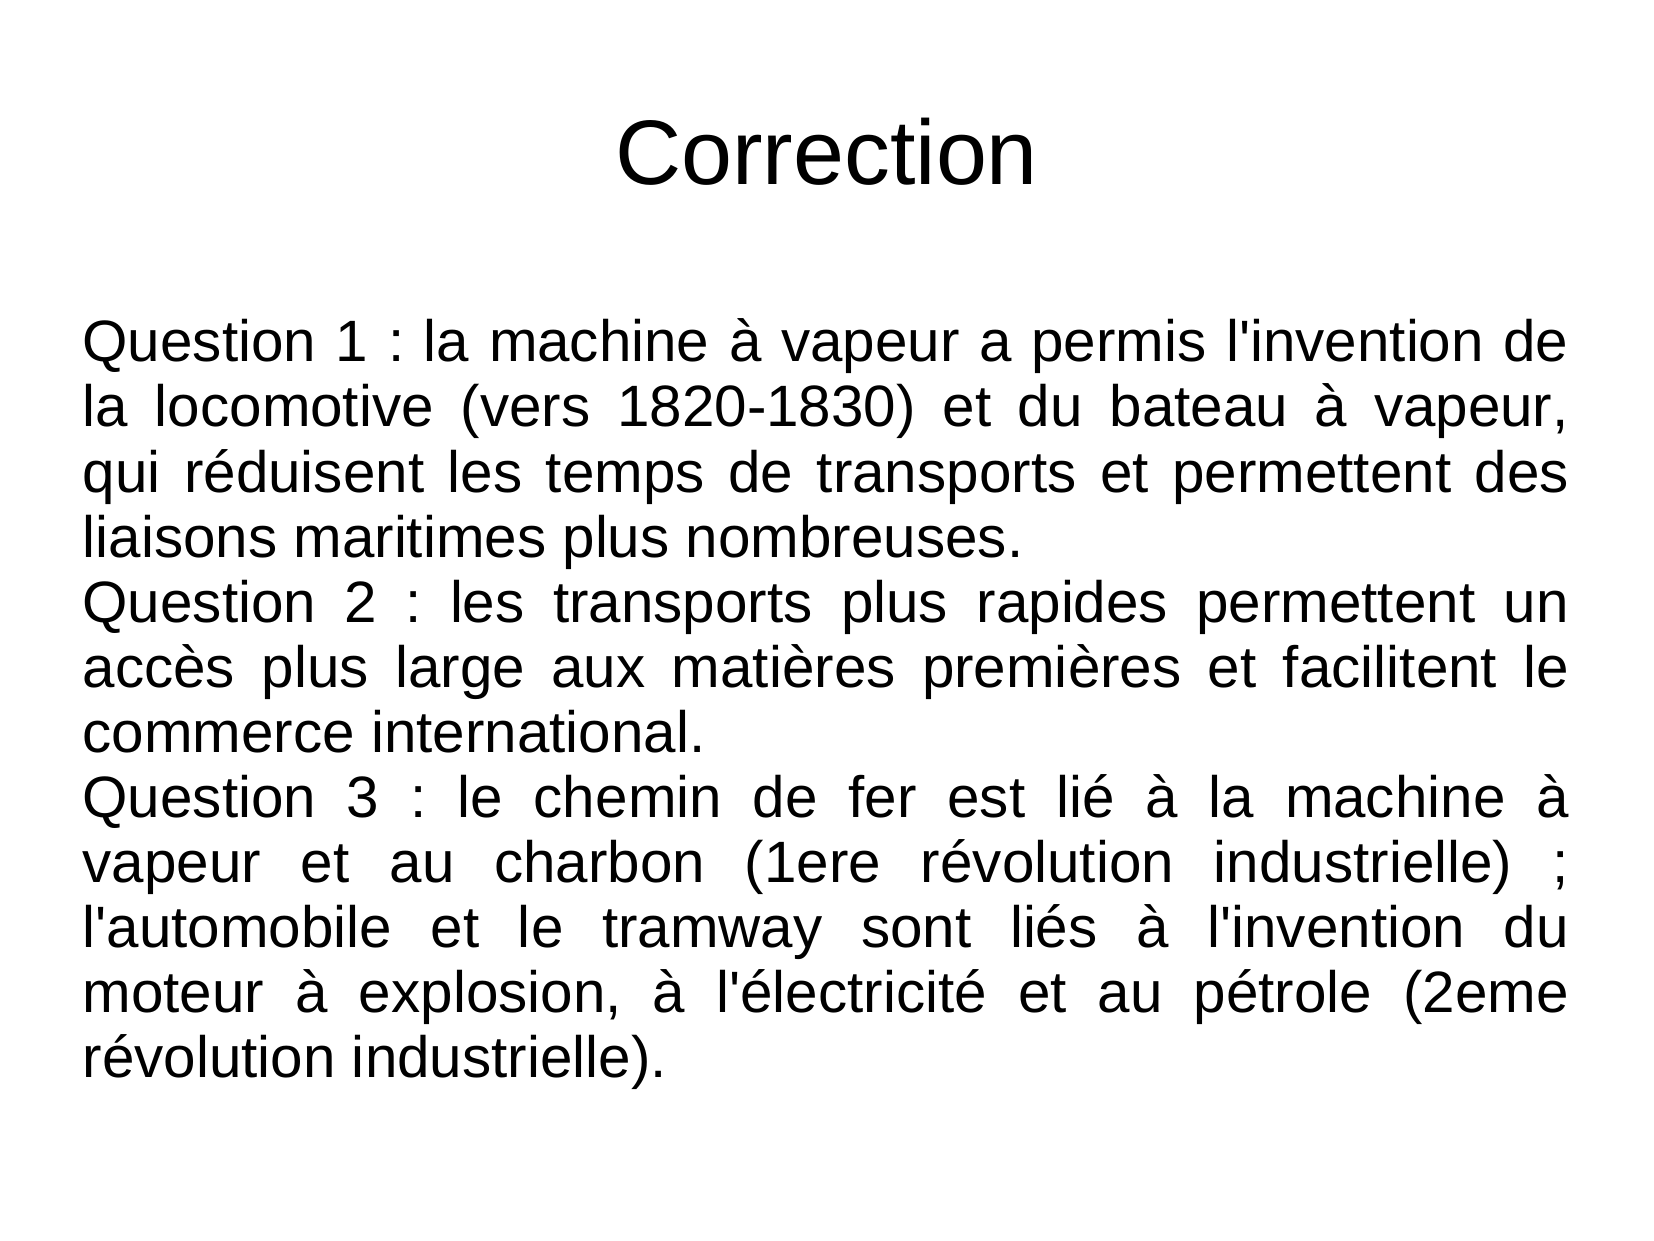

# Correction
Question 1 : la machine à vapeur a permis l'invention de la locomotive (vers 1820-1830) et du bateau à vapeur, qui réduisent les temps de transports et permettent des liaisons maritimes plus nombreuses.
Question 2 : les transports plus rapides permettent un accès plus large aux matières premières et facilitent le commerce international.
Question 3 : le chemin de fer est lié à la machine à vapeur et au charbon (1ere révolution industrielle) ; l'automobile et le tramway sont liés à l'invention du moteur à explosion, à l'électricité et au pétrole (2eme révolution industrielle).